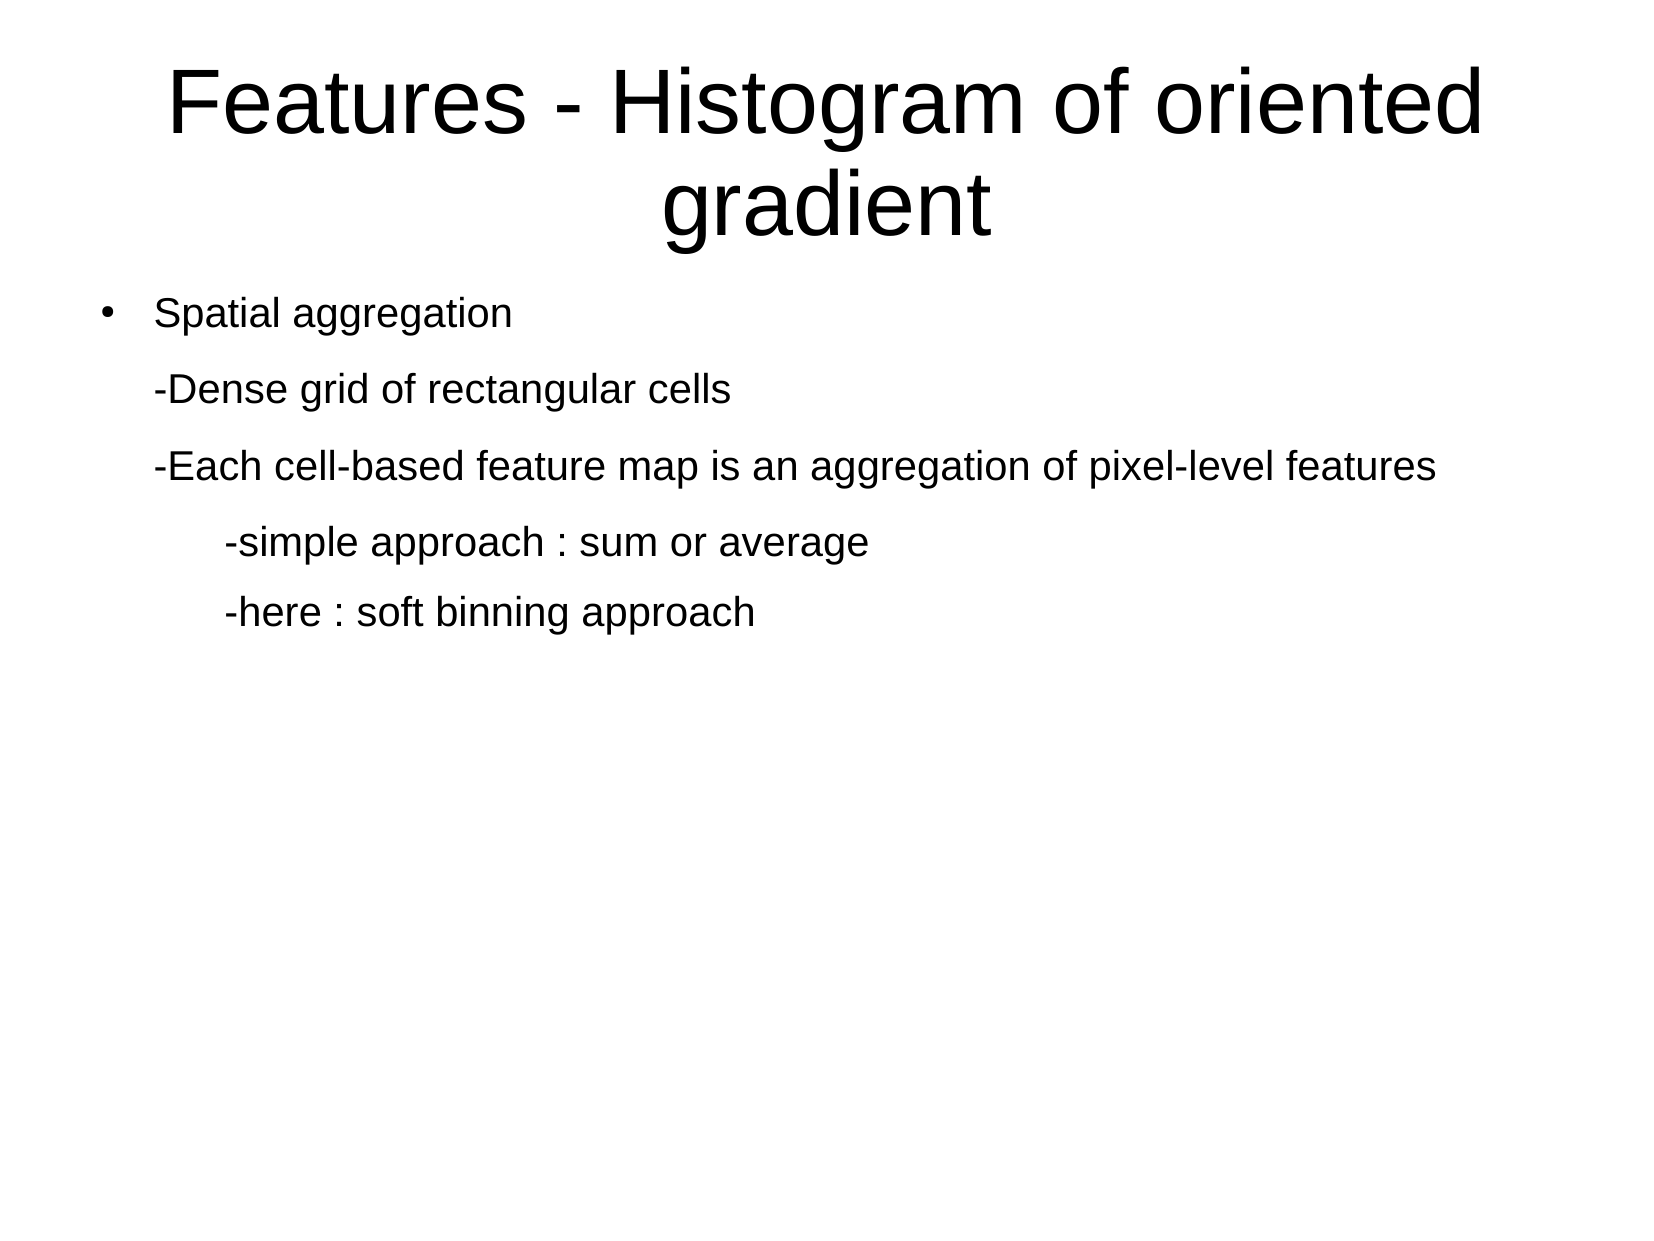

# Features - Histogram of oriented gradient
Spatial aggregation
-Dense grid of rectangular cells
-Each cell-based feature map is an aggregation of pixel-level features
-simple approach : sum or average
-here : soft binning approach